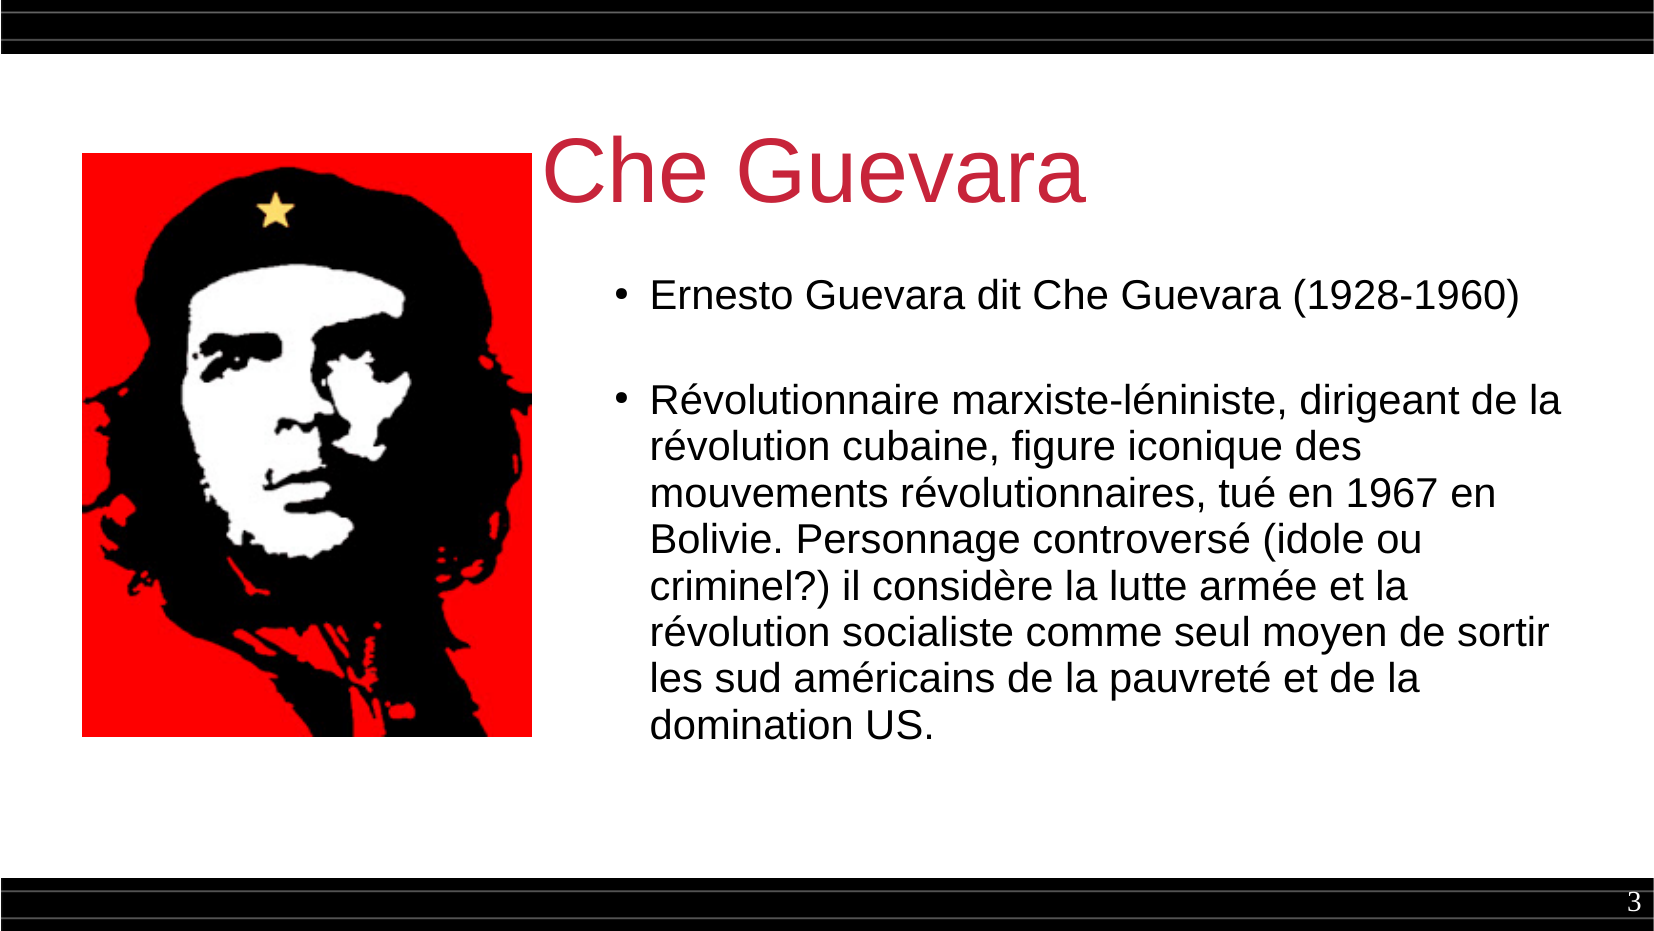

# Che Guevara
Ernesto Guevara dit Che Guevara (1928-1960)
Révolutionnaire marxiste-léniniste, dirigeant de la révolution cubaine, figure iconique des mouvements révolutionnaires, tué en 1967 en Bolivie. Personnage controversé (idole ou criminel?) il considère la lutte armée et la révolution socialiste comme seul moyen de sortir les sud américains de la pauvreté et de la domination US.